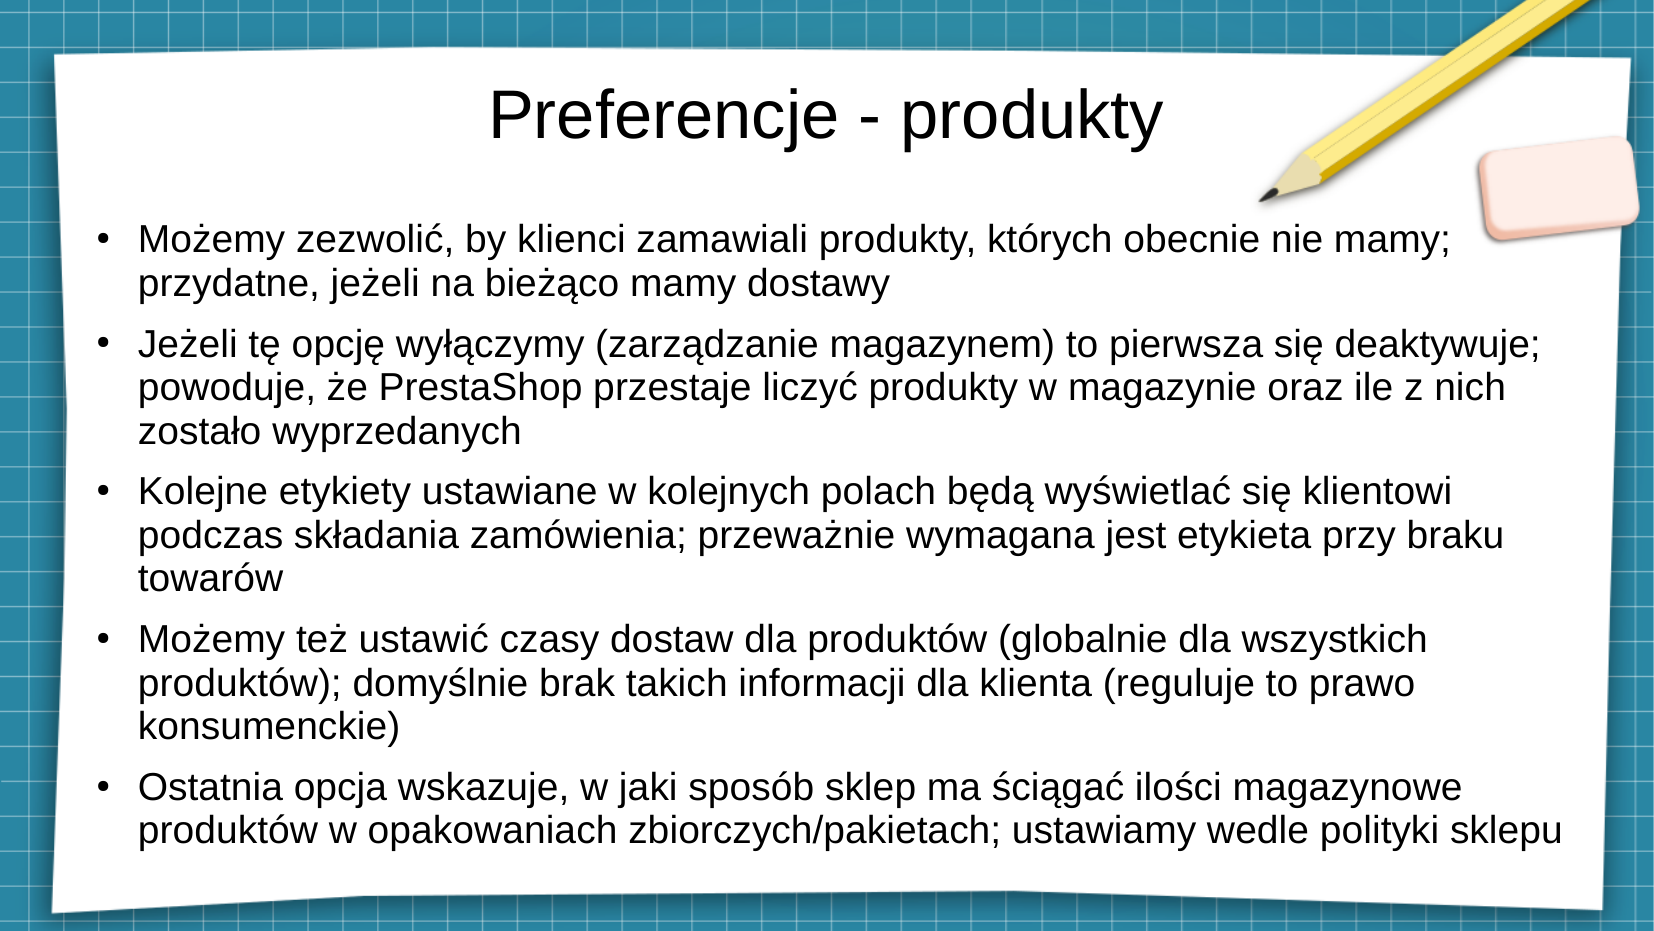

# Preferencje - produkty
Możemy zezwolić, by klienci zamawiali produkty, których obecnie nie mamy; przydatne, jeżeli na bieżąco mamy dostawy
Jeżeli tę opcję wyłączymy (zarządzanie magazynem) to pierwsza się deaktywuje; powoduje, że PrestaShop przestaje liczyć produkty w magazynie oraz ile z nich zostało wyprzedanych
Kolejne etykiety ustawiane w kolejnych polach będą wyświetlać się klientowi podczas składania zamówienia; przeważnie wymagana jest etykieta przy braku towarów
Możemy też ustawić czasy dostaw dla produktów (globalnie dla wszystkich produktów); domyślnie brak takich informacji dla klienta (reguluje to prawo konsumenckie)
Ostatnia opcja wskazuje, w jaki sposób sklep ma ściągać ilości magazynowe produktów w opakowaniach zbiorczych/pakietach; ustawiamy wedle polityki sklepu